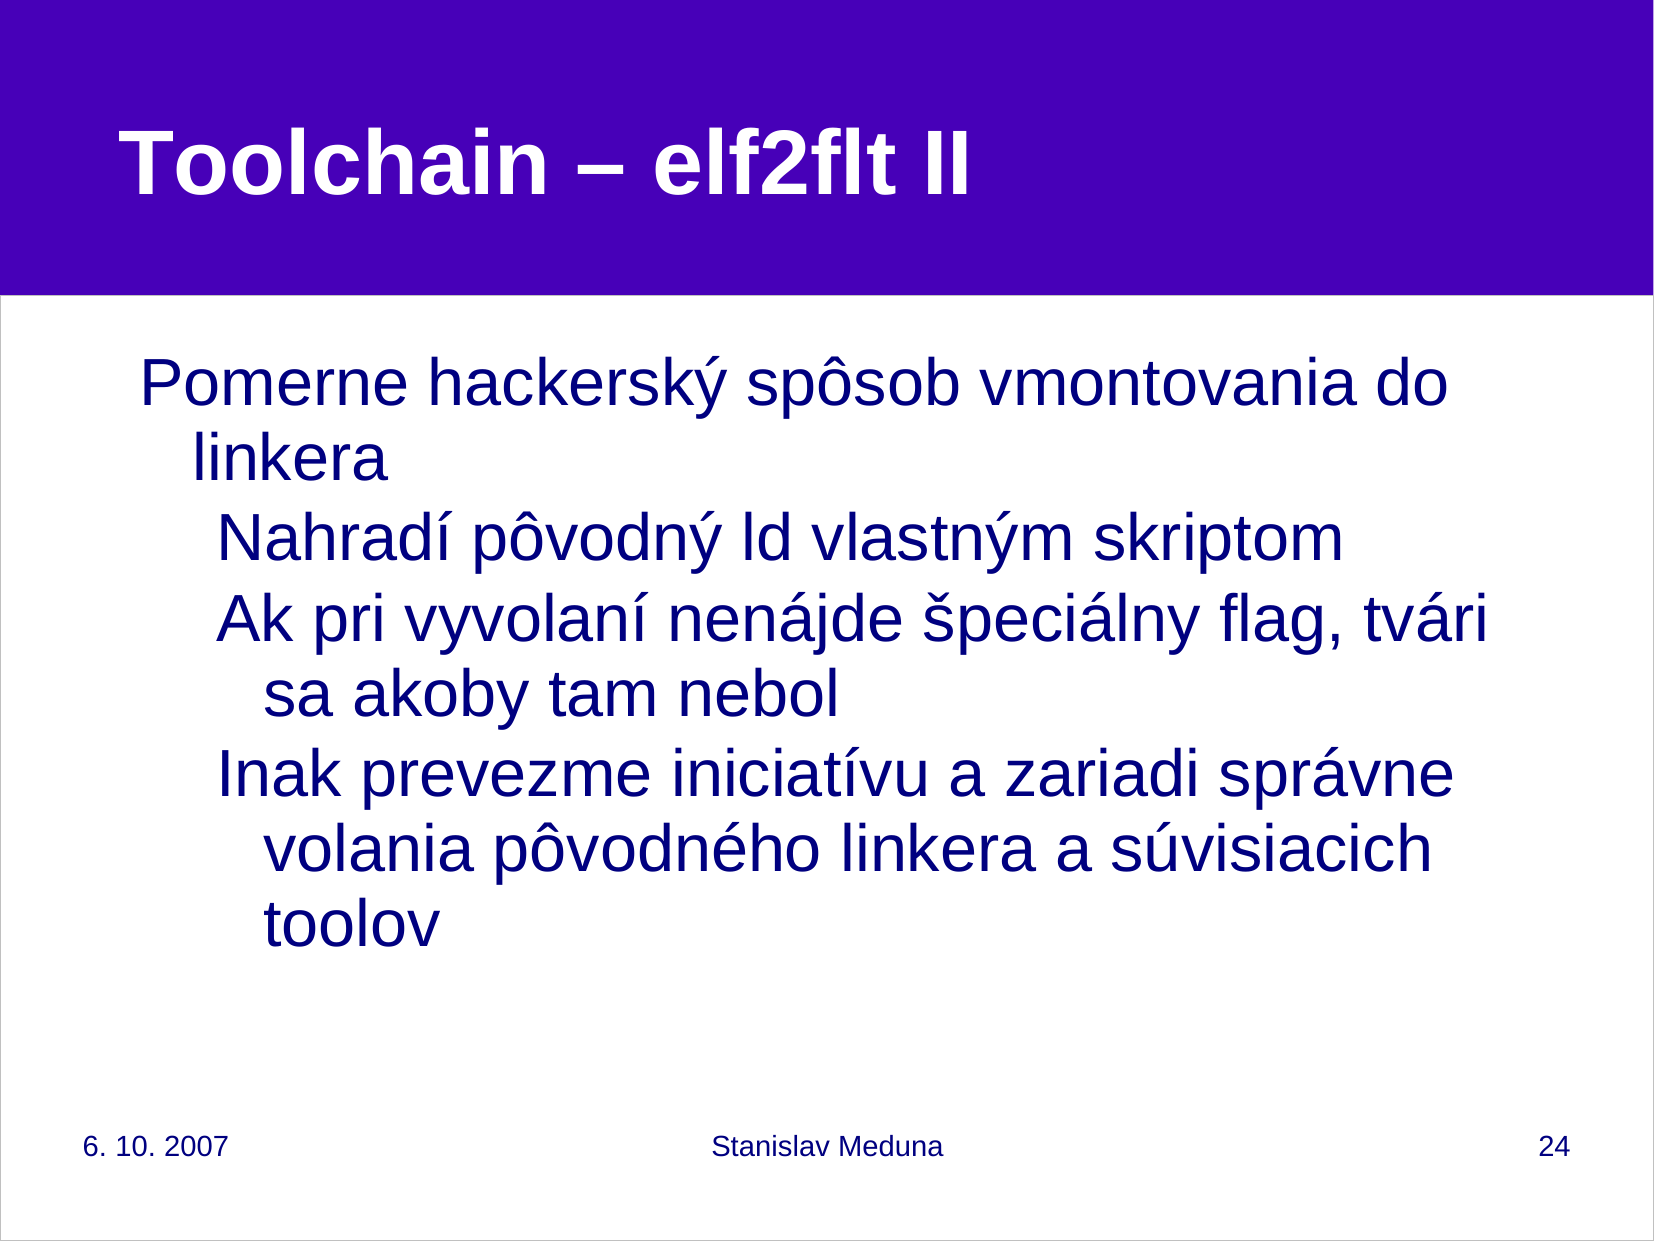

# Toolchain – elf2flt II
Pomerne hackerský spôsob vmontovania do linkera
Nahradí pôvodný ld vlastným skriptom
Ak pri vyvolaní nenájde špeciálny flag, tvári sa akoby tam nebol
Inak prevezme iniciatívu a zariadi správne volania pôvodného linkera a súvisiacich toolov
6. 10. 2007
Stanislav Meduna
24